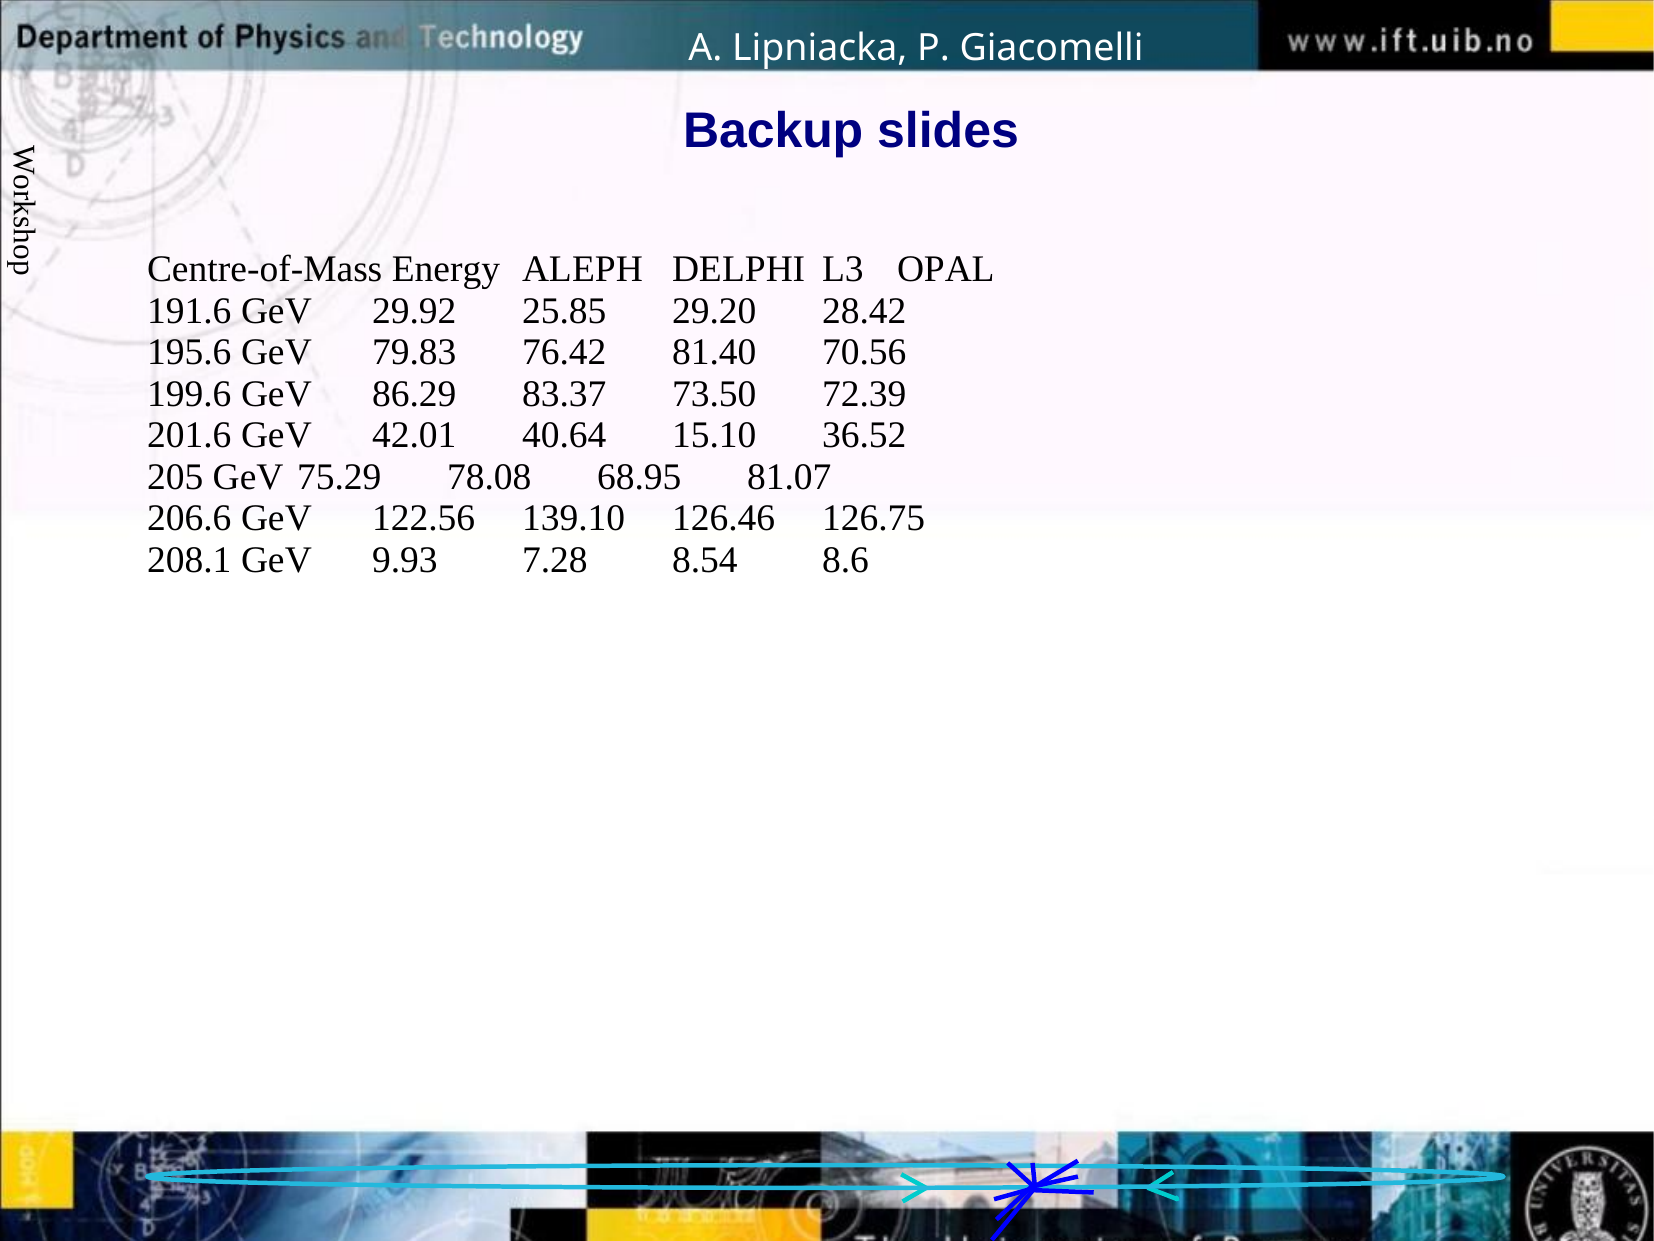

# Backup slides
Centre-of-Mass Energy 	ALEPH 	DELPHI 	L3 	OPAL
191.6 GeV 	29.92 	25.85 	29.20 	28.42
195.6 GeV 	79.83 	76.42 	81.40 	70.56
199.6 GeV 	86.29 	83.37 	73.50 	72.39
201.6 GeV 	42.01 	40.64 	15.10 	36.52
205 GeV 	75.29 	78.08 	68.95 	81.07
206.6 GeV 	122.56 	139.10 	126.46 	126.75
208.1 GeV 	9.93 	7.28 	8.54 	8.6